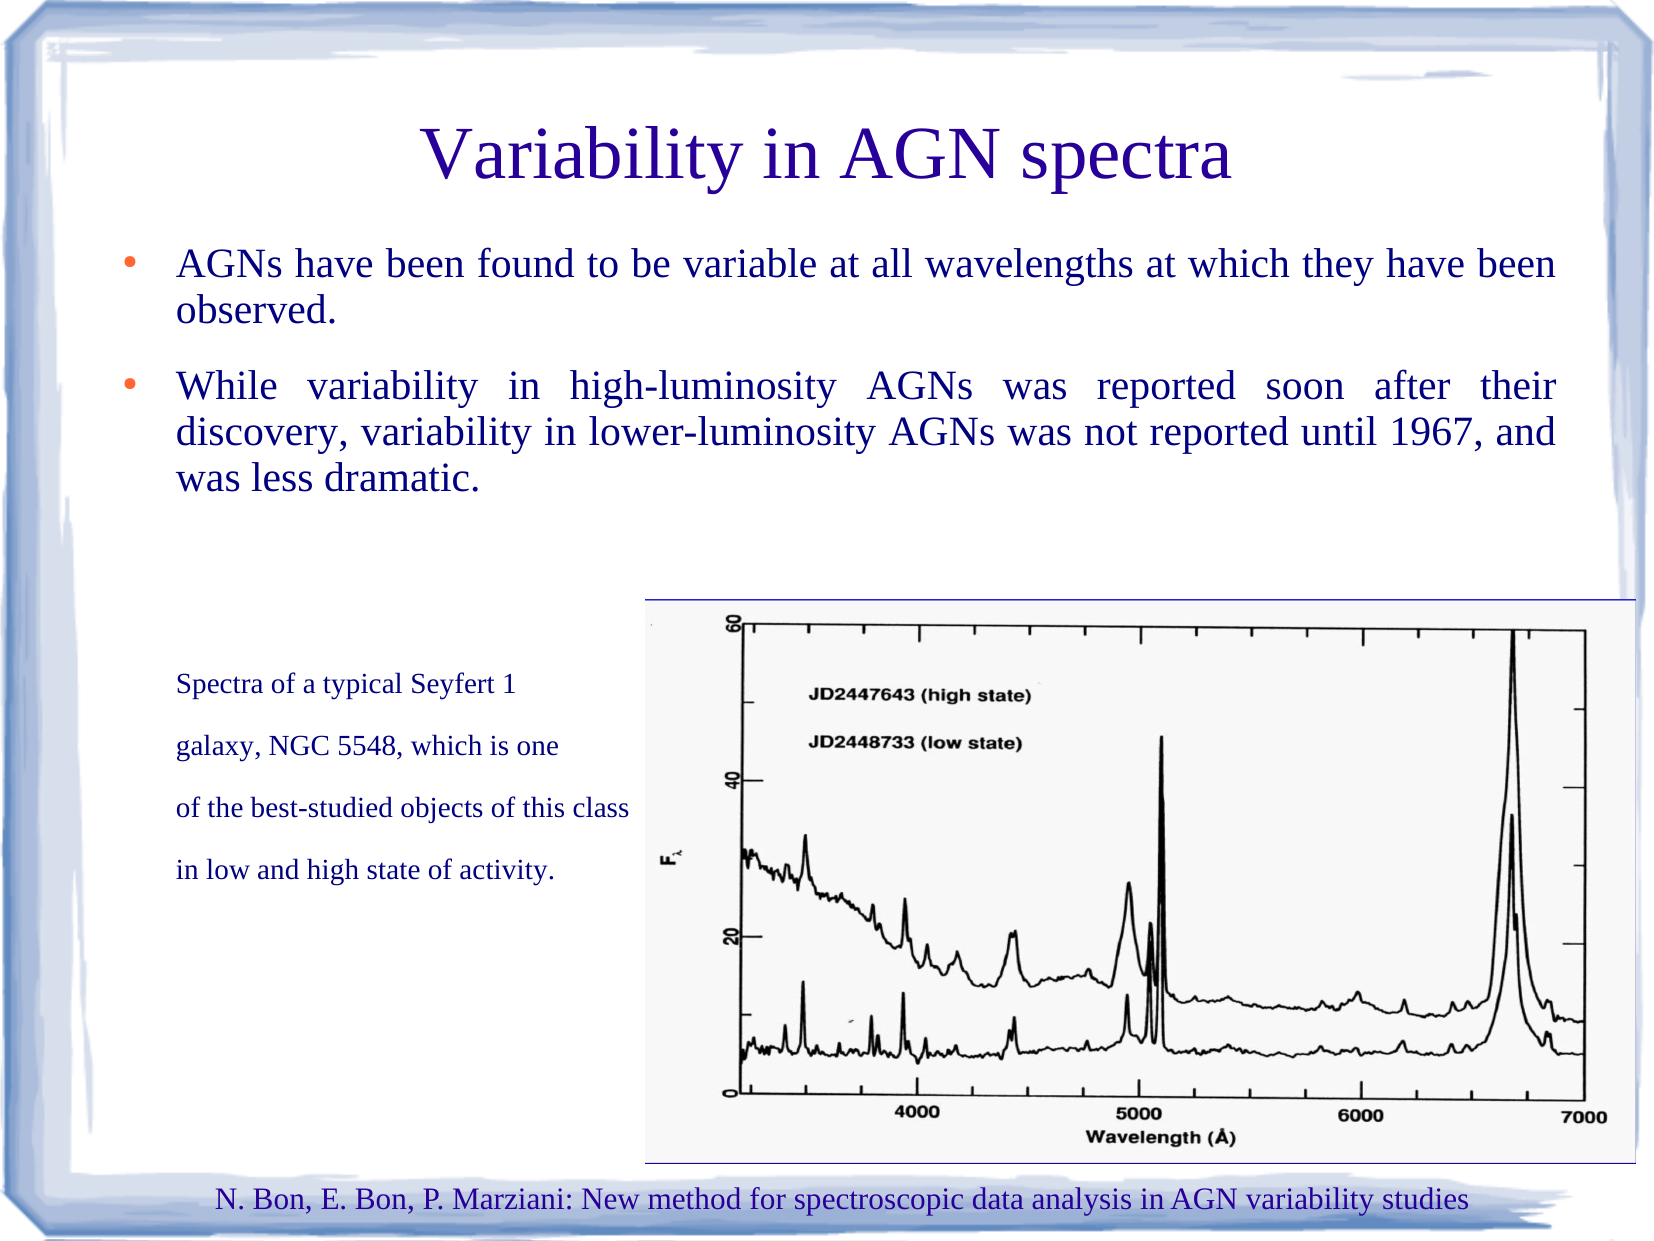

# Variability in AGN spectra
AGNs have been found to be variable at all wavelengths at which they have been observed.
While variability in high-luminosity AGNs was reported soon after their discovery, variability in lower-luminosity AGNs was not reported until 1967, and was less dramatic.
Spectra of a typical Seyfert 1
galaxy, NGC 5548, which is one
of the best-studied objects of this class
in low and high state of activity.
N. Bon, E. Bon, P. Marziani: New method for spectroscopic data analysis in AGN variability studies